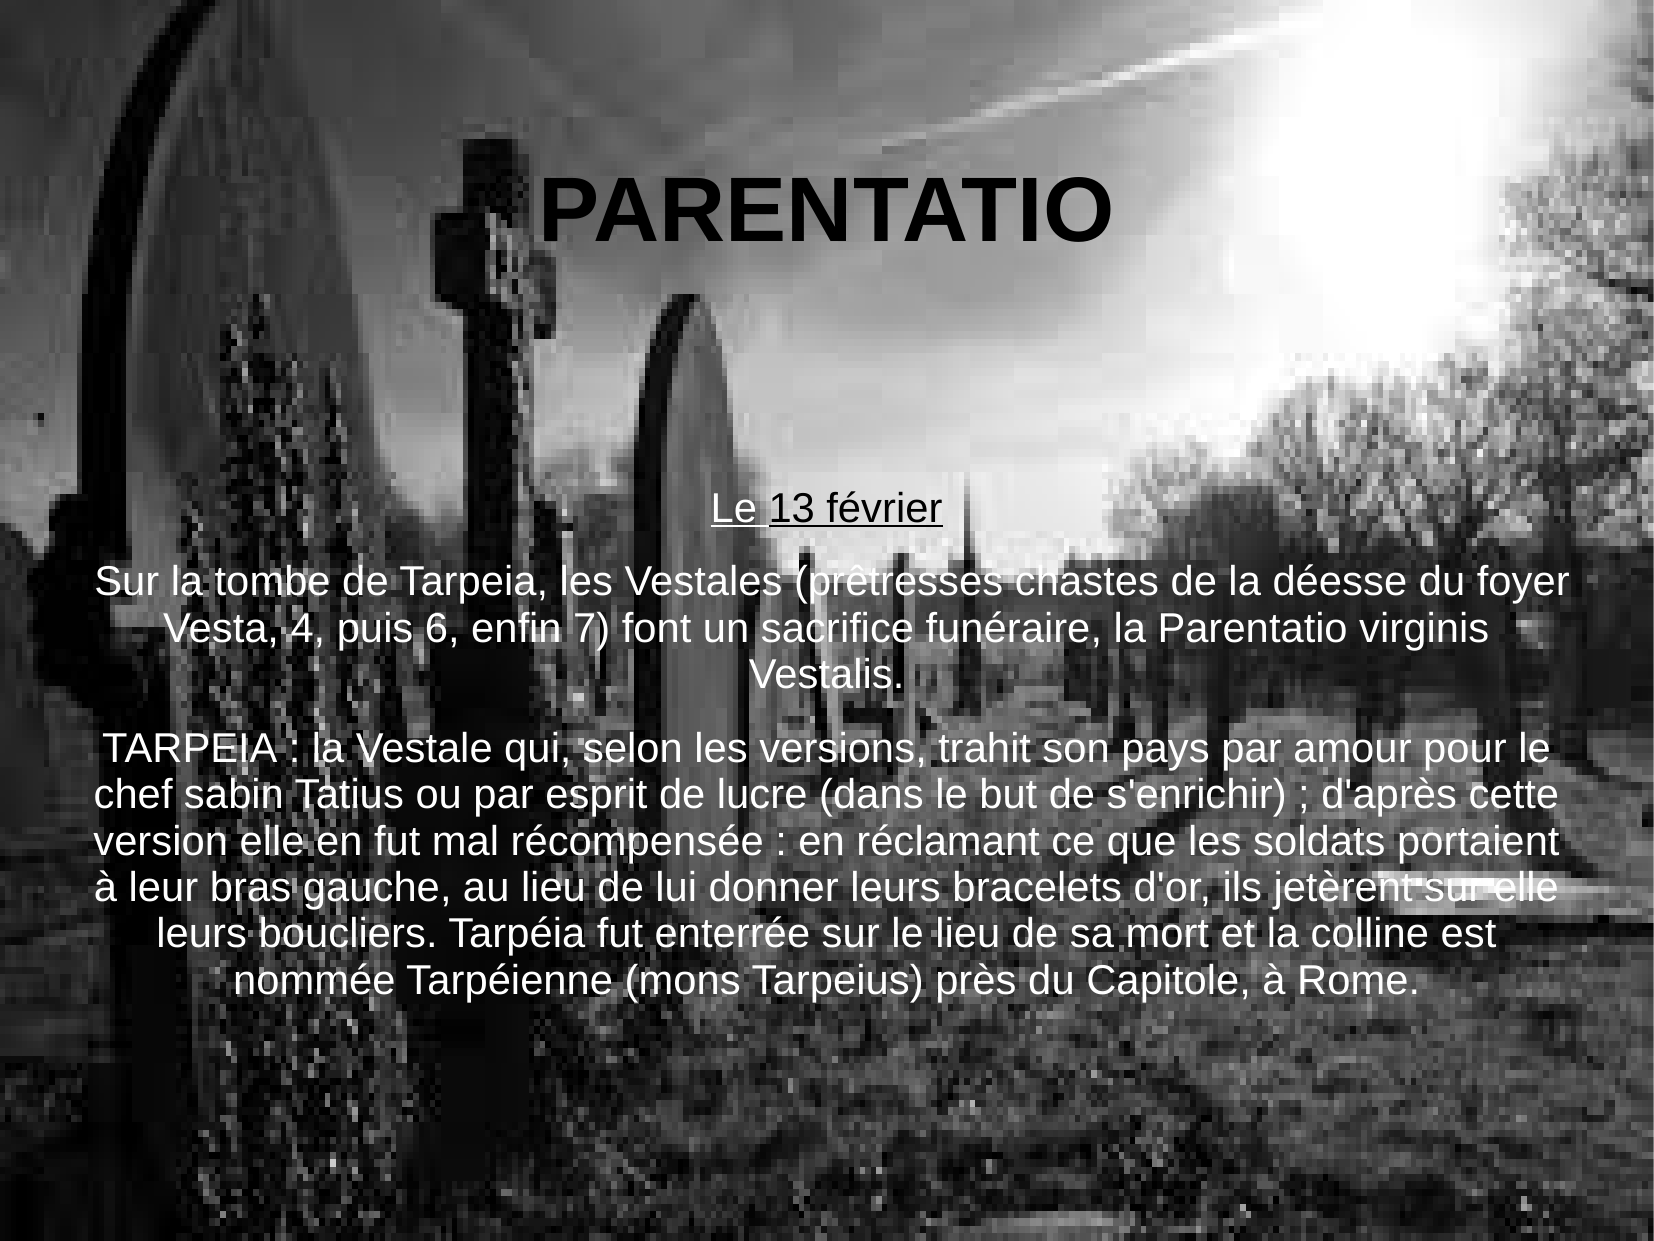

# PARENTATIO
Le 13 février
 Sur la tombe de Tarpeia, les Vestales (prêtresses chastes de la déesse du foyer Vesta, 4, puis 6, enfin 7) font un sacrifice funéraire, la Parentatio virginis Vestalis.
TARPEIA : la Vestale qui, selon les versions, trahit son pays par amour pour le chef sabin Tatius ou par esprit de lucre (dans le but de s'enrichir) ; d'après cette version elle en fut mal récompensée : en réclamant ce que les soldats portaient à leur bras gauche, au lieu de lui donner leurs bracelets d'or, ils jetèrent sur elle leurs boucliers. Tarpéia fut enterrée sur le lieu de sa mort et la colline est nommée Tarpéienne (mons Tarpeius) près du Capitole, à Rome.